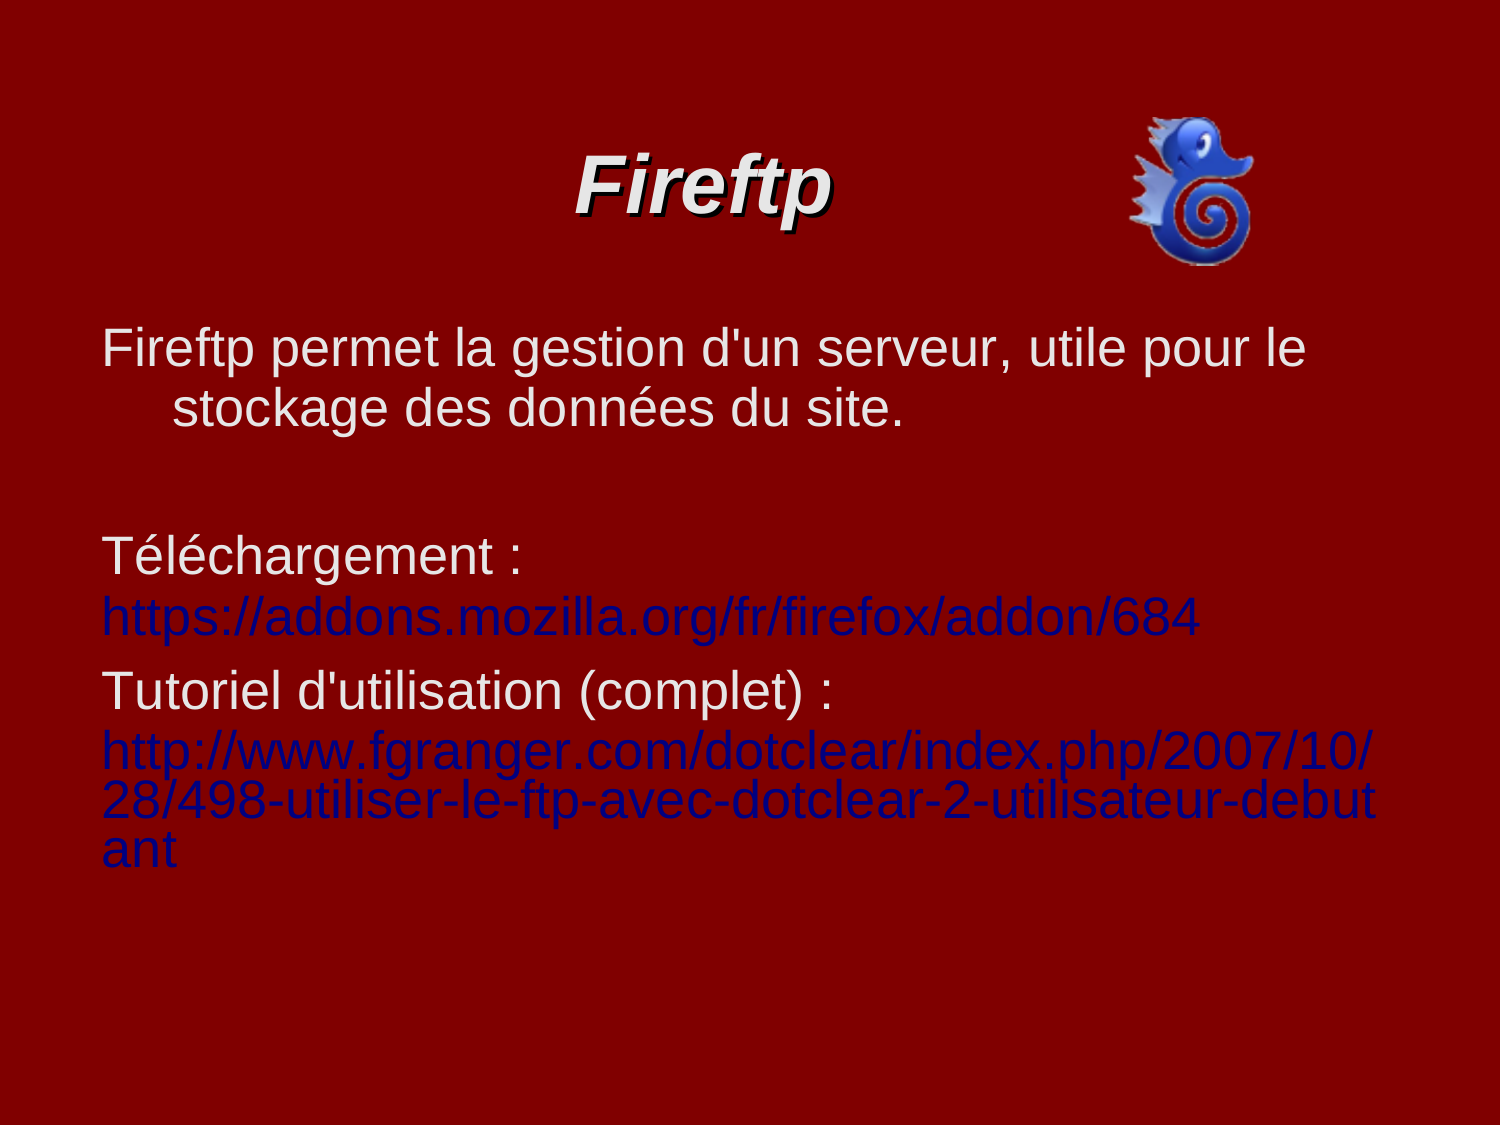

# Fireftp
Fireftp permet la gestion d'un serveur, utile pour le stockage des données du site.
Téléchargement :
https://addons.mozilla.org/fr/firefox/addon/684
Tutoriel d'utilisation (complet) :
http://www.fgranger.com/dotclear/index.php/2007/10/28/498-utiliser-le-ftp-avec-dotclear-2-utilisateur-debutant